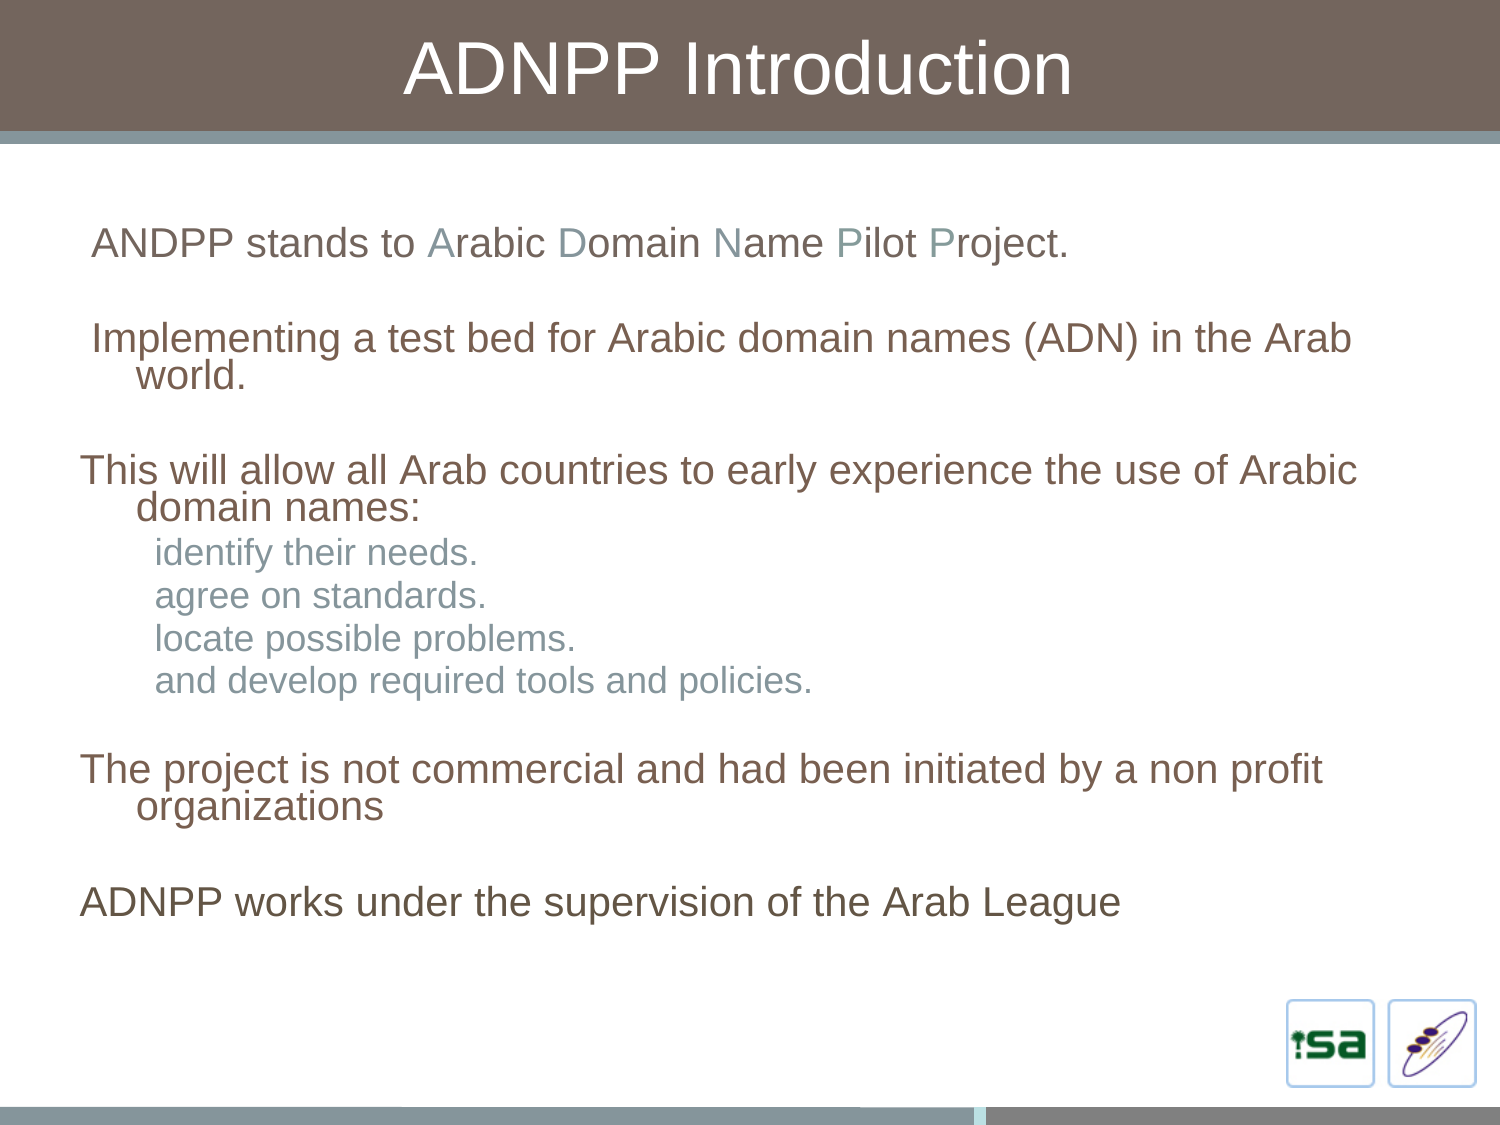

ADNPP Introduction
# ANDPP stands to Arabic Domain Name Pilot Project.
 Implementing a test bed for Arabic domain names (ADN) in the Arab world.
This will allow all Arab countries to early experience the use of Arabic domain names:
identify their needs.
agree on standards.
locate possible problems.
and develop required tools and policies.
The project is not commercial and had been initiated by a non profit organizations
ADNPP works under the supervision of the Arab League